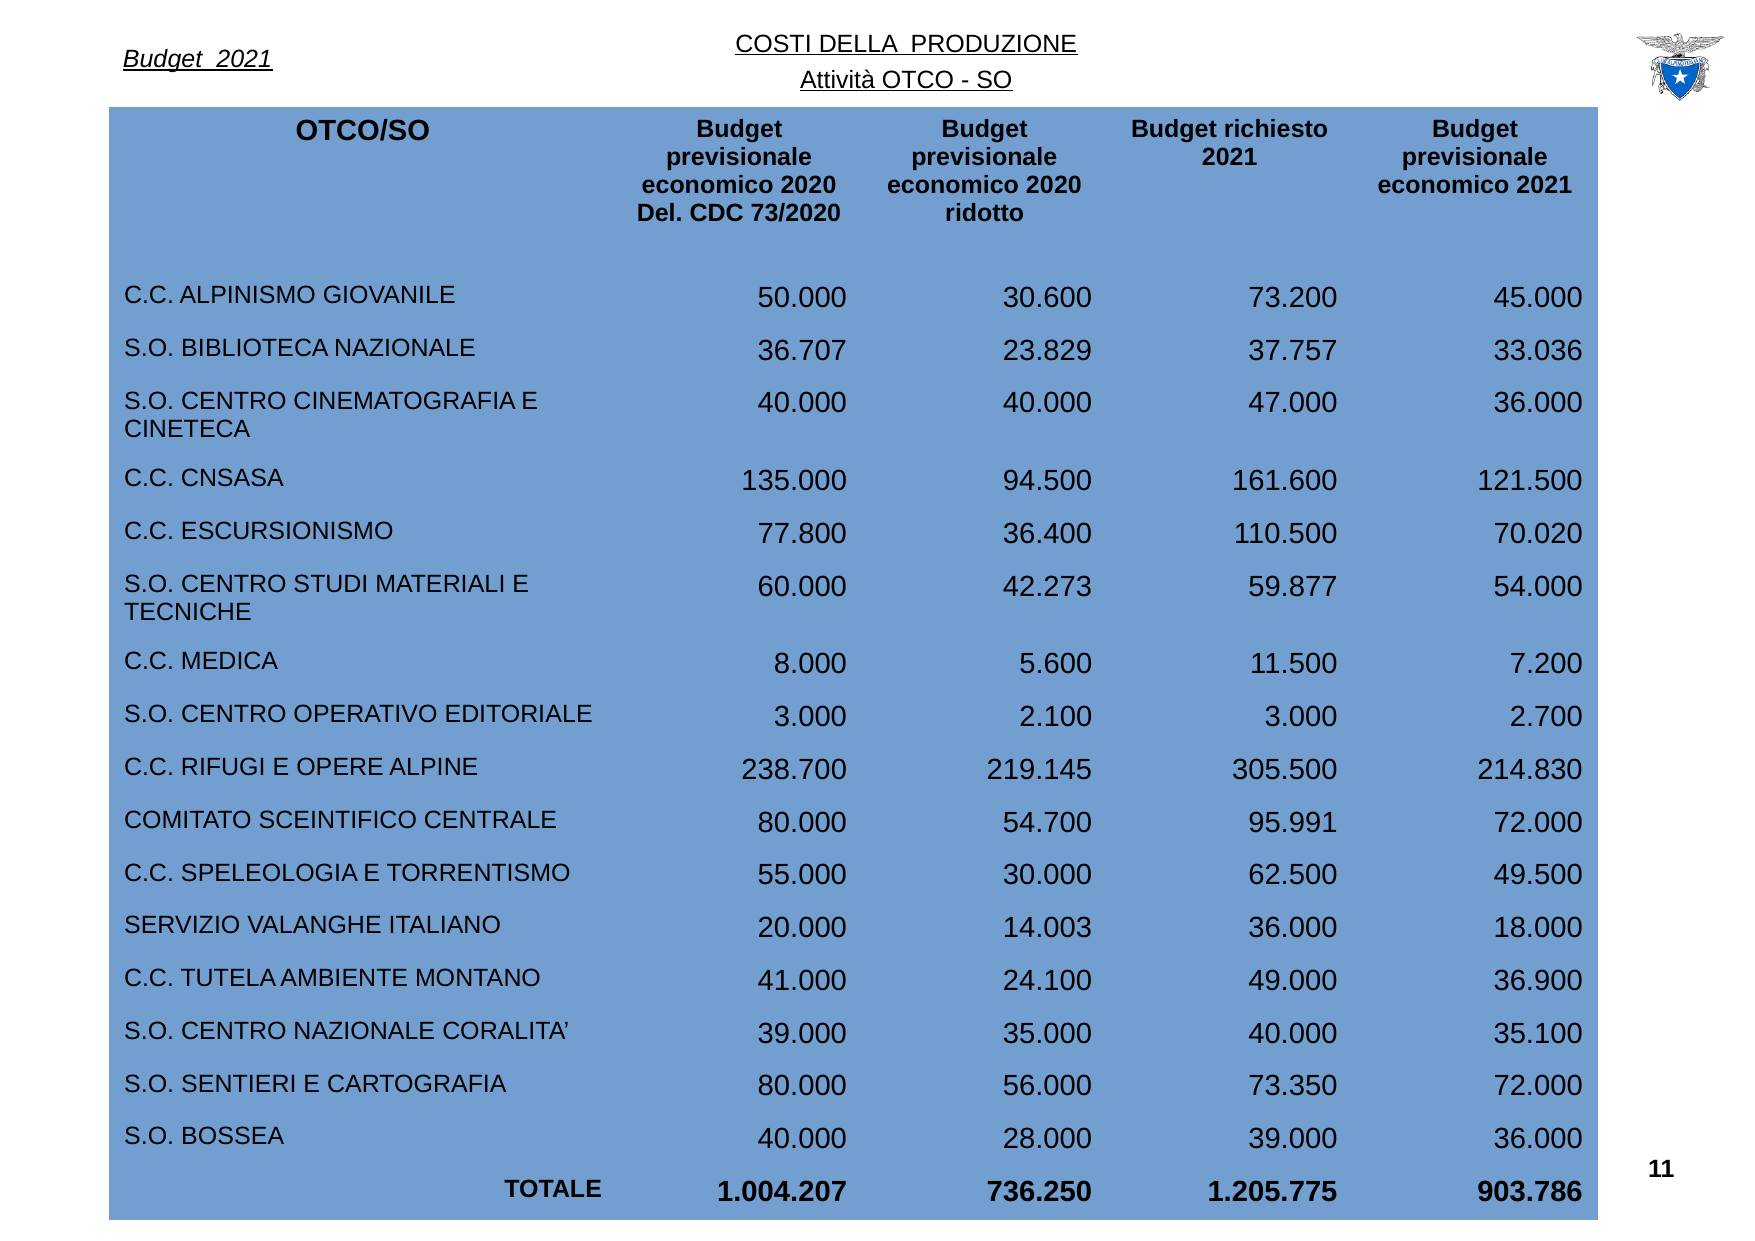

COSTI DELLA PRODUZIONE
Attività OTCO - SO
Budget 2021
| OTCO/SO | Budget previsionale economico 2020 Del. CDC 73/2020 | Budget previsionale economico 2020 ridotto | Budget richiesto 2021 | Budget previsionale economico 2021 |
| --- | --- | --- | --- | --- |
| C.C. ALPINISMO GIOVANILE | 50.000 | 30.600 | 73.200 | 45.000 |
| S.O. BIBLIOTECA NAZIONALE | 36.707 | 23.829 | 37.757 | 33.036 |
| S.O. CENTRO CINEMATOGRAFIA E CINETECA | 40.000 | 40.000 | 47.000 | 36.000 |
| C.C. CNSASA | 135.000 | 94.500 | 161.600 | 121.500 |
| C.C. ESCURSIONISMO | 77.800 | 36.400 | 110.500 | 70.020 |
| S.O. CENTRO STUDI MATERIALI E TECNICHE | 60.000 | 42.273 | 59.877 | 54.000 |
| C.C. MEDICA | 8.000 | 5.600 | 11.500 | 7.200 |
| S.O. CENTRO OPERATIVO EDITORIALE | 3.000 | 2.100 | 3.000 | 2.700 |
| C.C. RIFUGI E OPERE ALPINE | 238.700 | 219.145 | 305.500 | 214.830 |
| COMITATO SCEINTIFICO CENTRALE | 80.000 | 54.700 | 95.991 | 72.000 |
| C.C. SPELEOLOGIA E TORRENTISMO | 55.000 | 30.000 | 62.500 | 49.500 |
| SERVIZIO VALANGHE ITALIANO | 20.000 | 14.003 | 36.000 | 18.000 |
| C.C. TUTELA AMBIENTE MONTANO | 41.000 | 24.100 | 49.000 | 36.900 |
| S.O. CENTRO NAZIONALE CORALITA’ | 39.000 | 35.000 | 40.000 | 35.100 |
| S.O. SENTIERI E CARTOGRAFIA | 80.000 | 56.000 | 73.350 | 72.000 |
| S.O. BOSSEA | 40.000 | 28.000 | 39.000 | 36.000 |
| TOTALE | 1.004.207 | 736.250 | 1.205.775 | 903.786 |
11